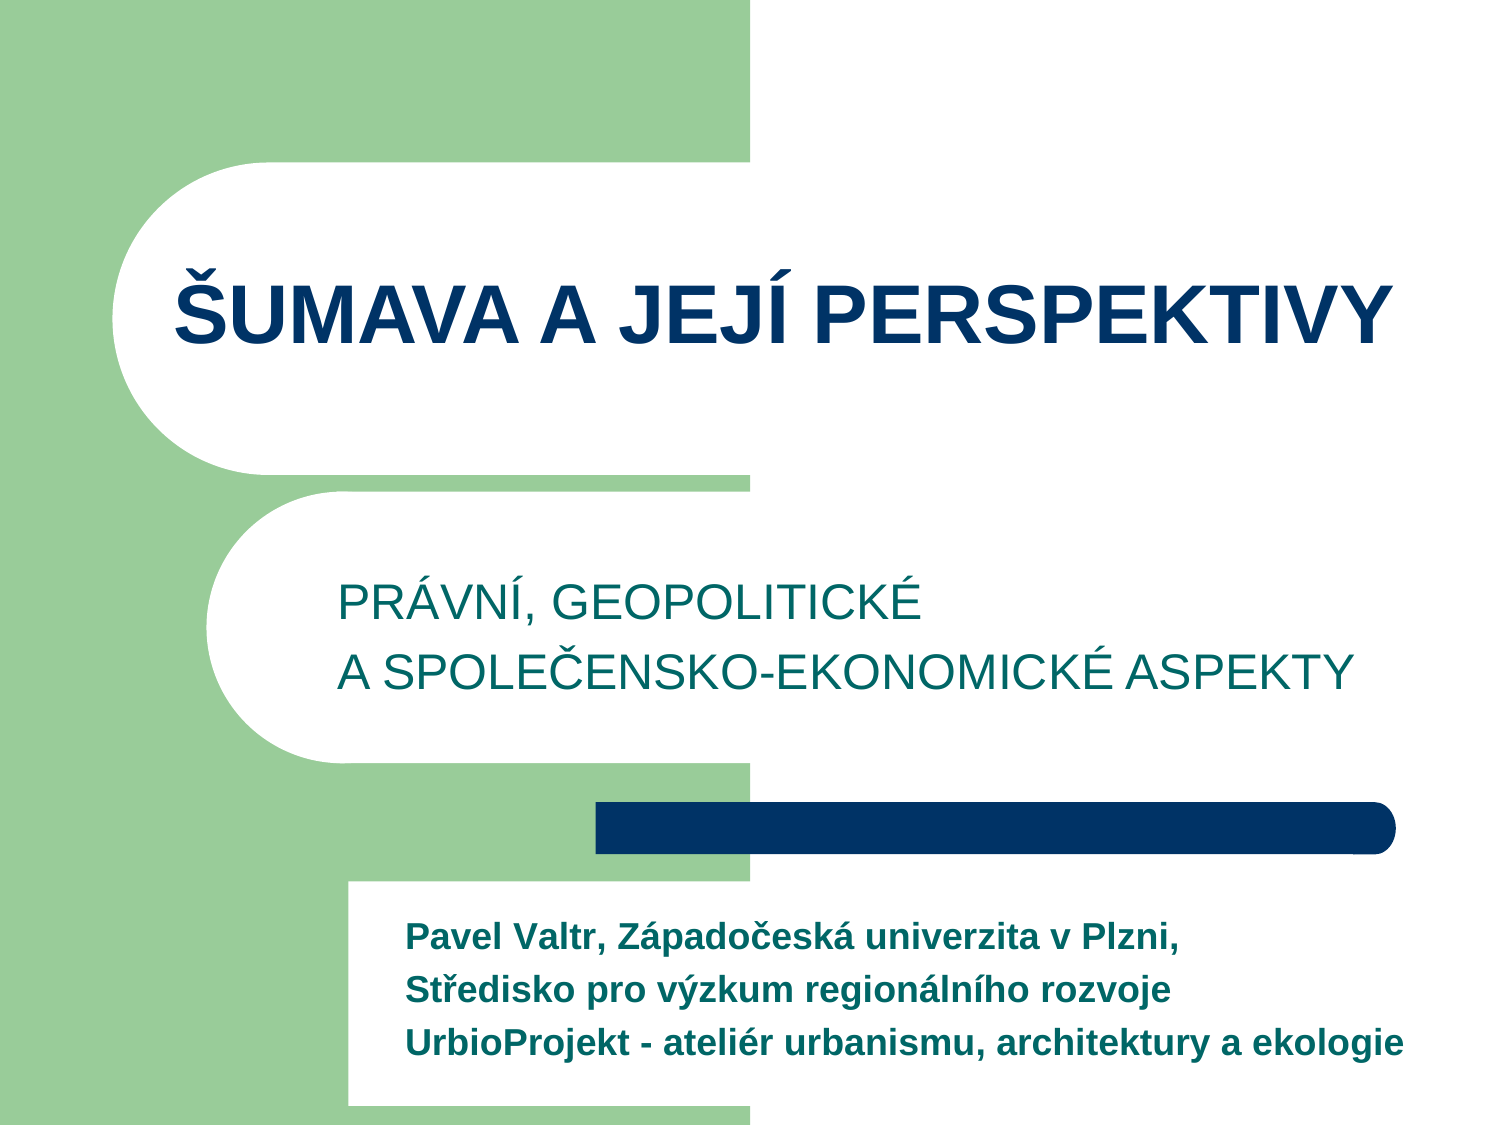

# ŠUMAVA A JEJÍ PERSPEKTIVY
PRÁVNÍ, GEOPOLITICKÉ
A SPOLEČENSKO-EKONOMICKÉ ASPEKTY
Pavel Valtr, Západočeská univerzita v Plzni,
Středisko pro výzkum regionálního rozvoje
UrbioProjekt - ateliér urbanismu, architektury a ekologie